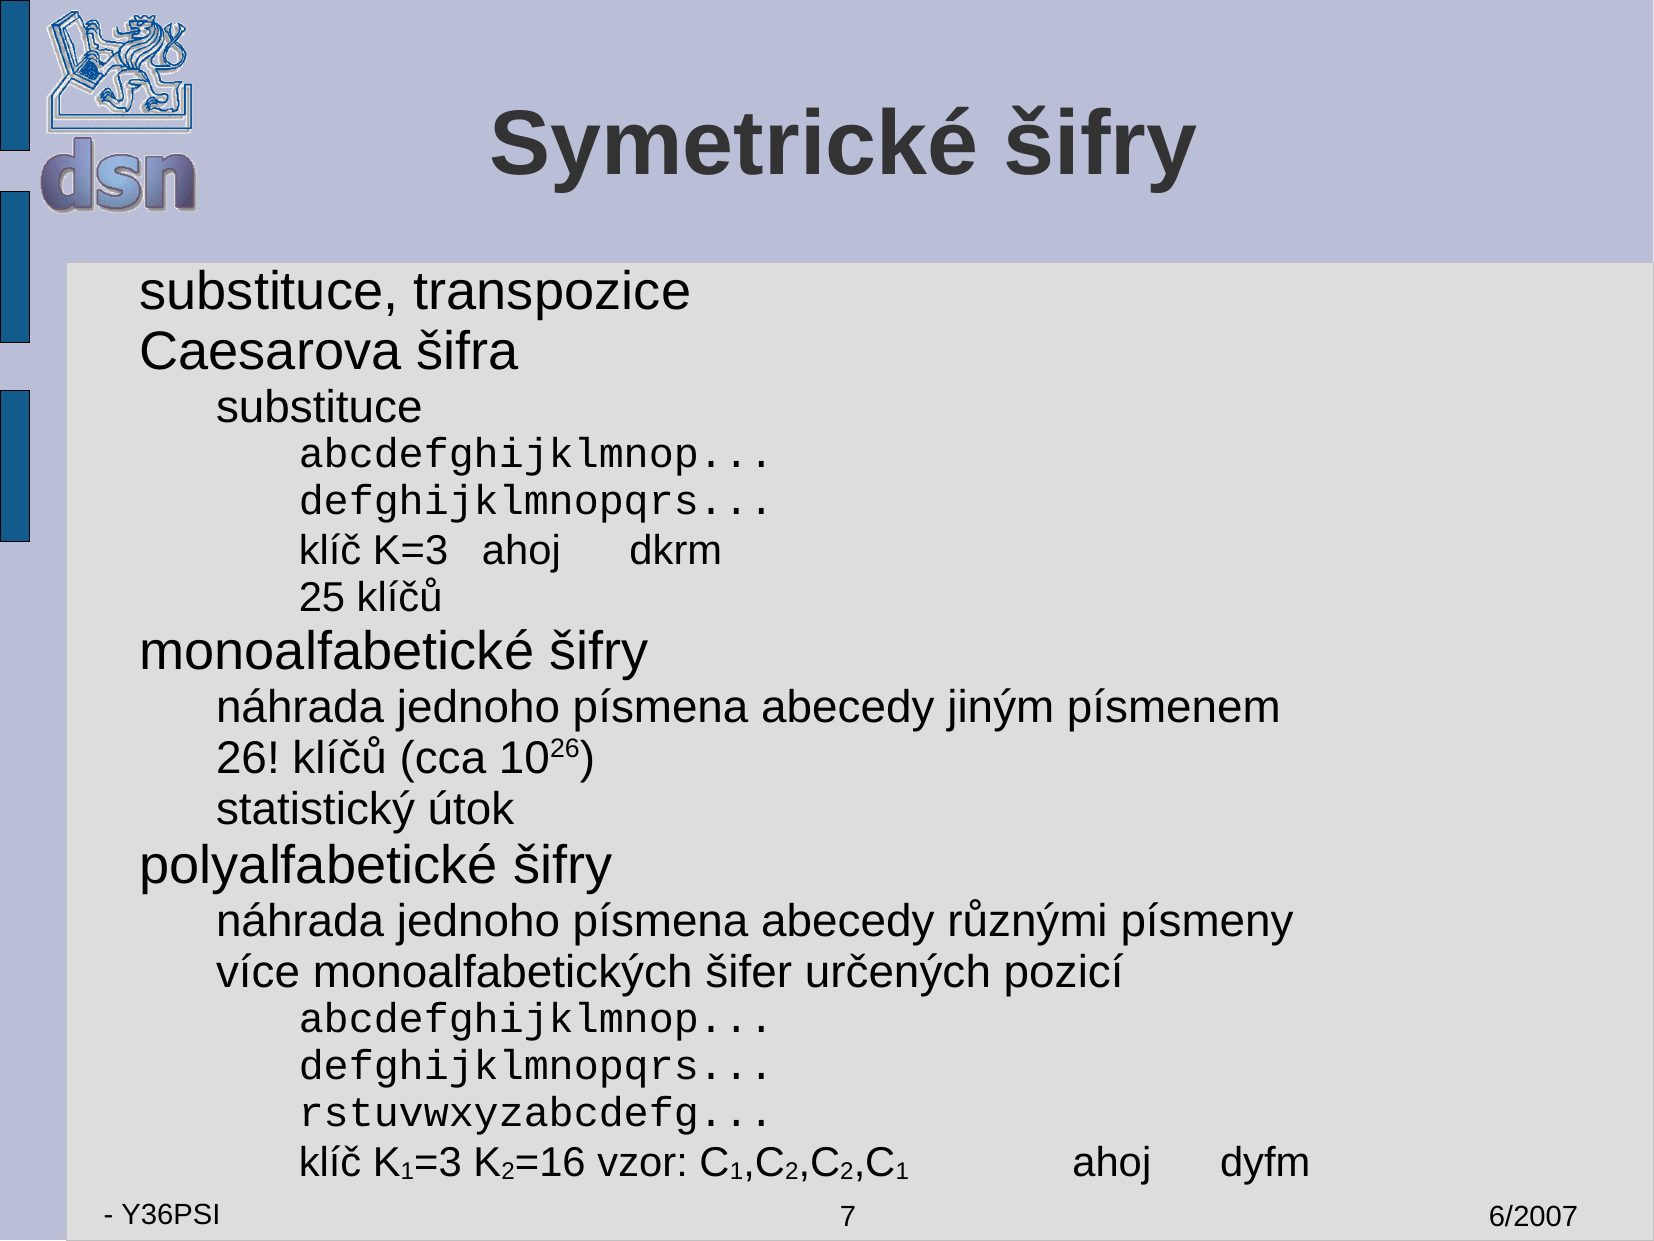

# Symetrické šifry
substituce, transpozice
Caesarova šifra
substituce
abcdefghijklmnop...
defghijklmnopqrs...
klíč K=3 	ahoj	dkrm
25 klíčů
monoalfabetické šifry
náhrada jednoho písmena abecedy jiným písmenem
26! klíčů (cca 1026)
statistický útok
polyalfabetické šifry
náhrada jednoho písmena abecedy různými písmeny
více monoalfabetických šifer určených pozicí
abcdefghijklmnop...
defghijklmnopqrs...
rstuvwxyzabcdefg...
klíč K1=3 K2=16 vzor: C1,C2,C2,C1 			ahoj 	dyfm